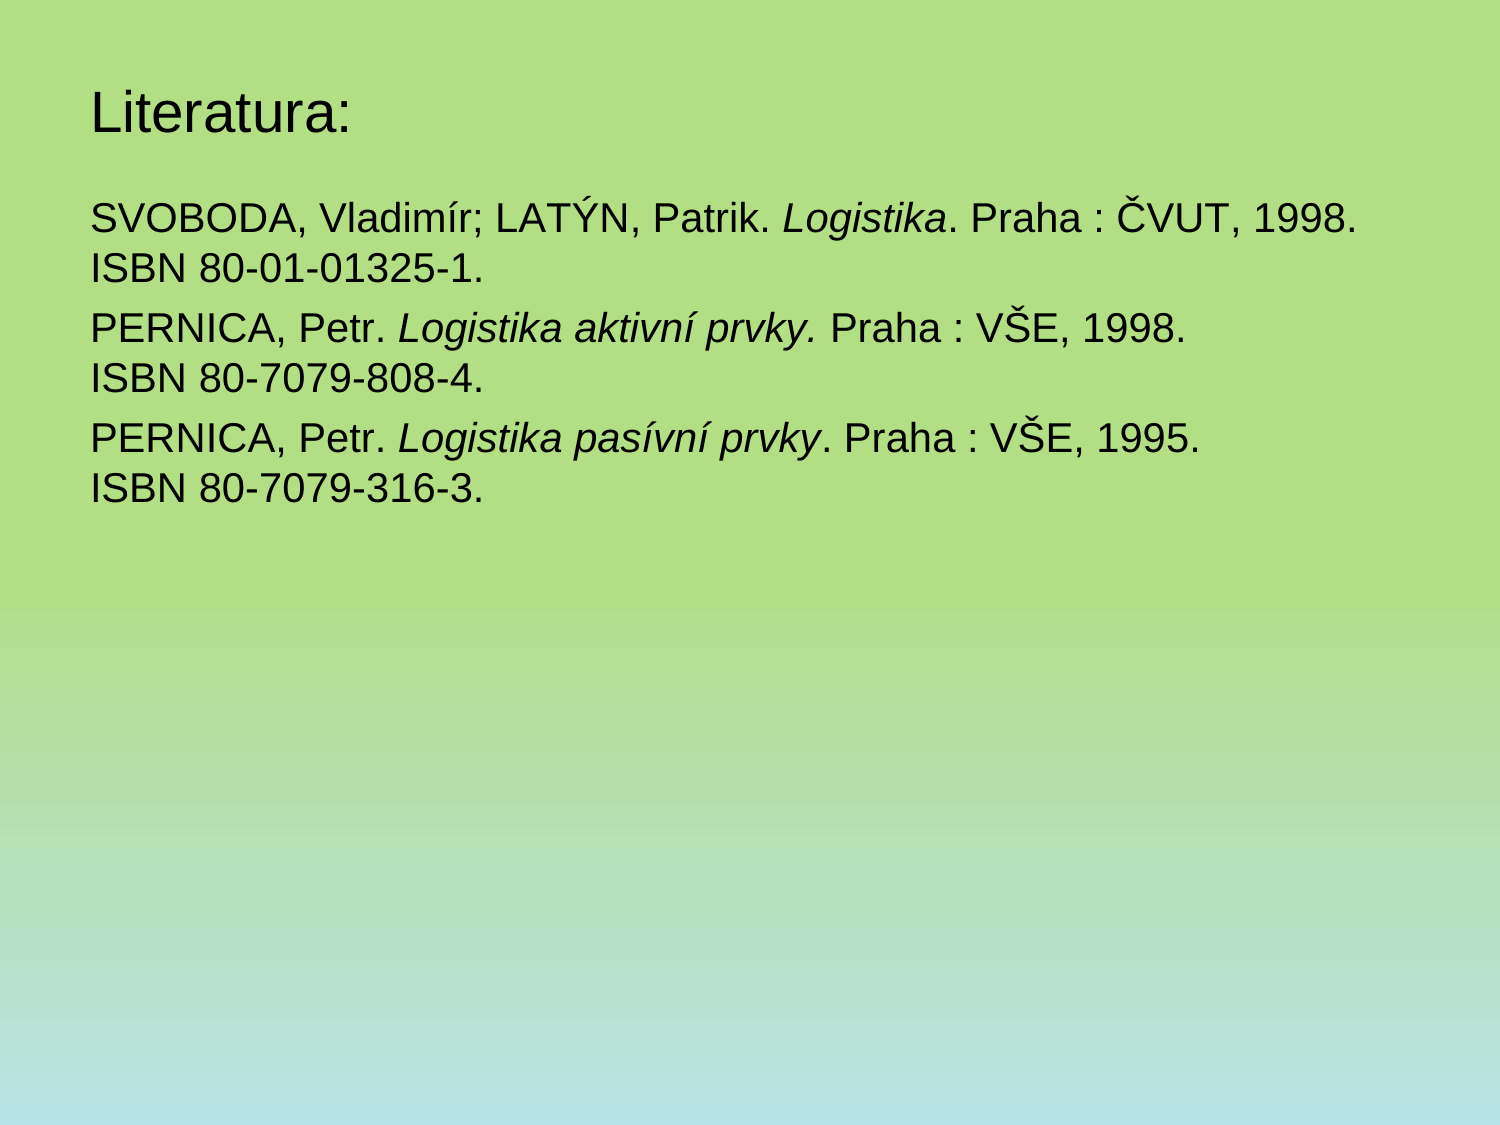

# Literatura:
SVOBODA, Vladimír; LATÝN, Patrik. Logistika. Praha : ČVUT, 1998. ISBN 80-01-01325-1.
PERNICA, Petr. Logistika aktivní prvky. Praha : VŠE, 1998.
ISBN 80-7079-808-4.
PERNICA, Petr. Logistika pasívní prvky. Praha : VŠE, 1995.
ISBN 80-7079-316-3.